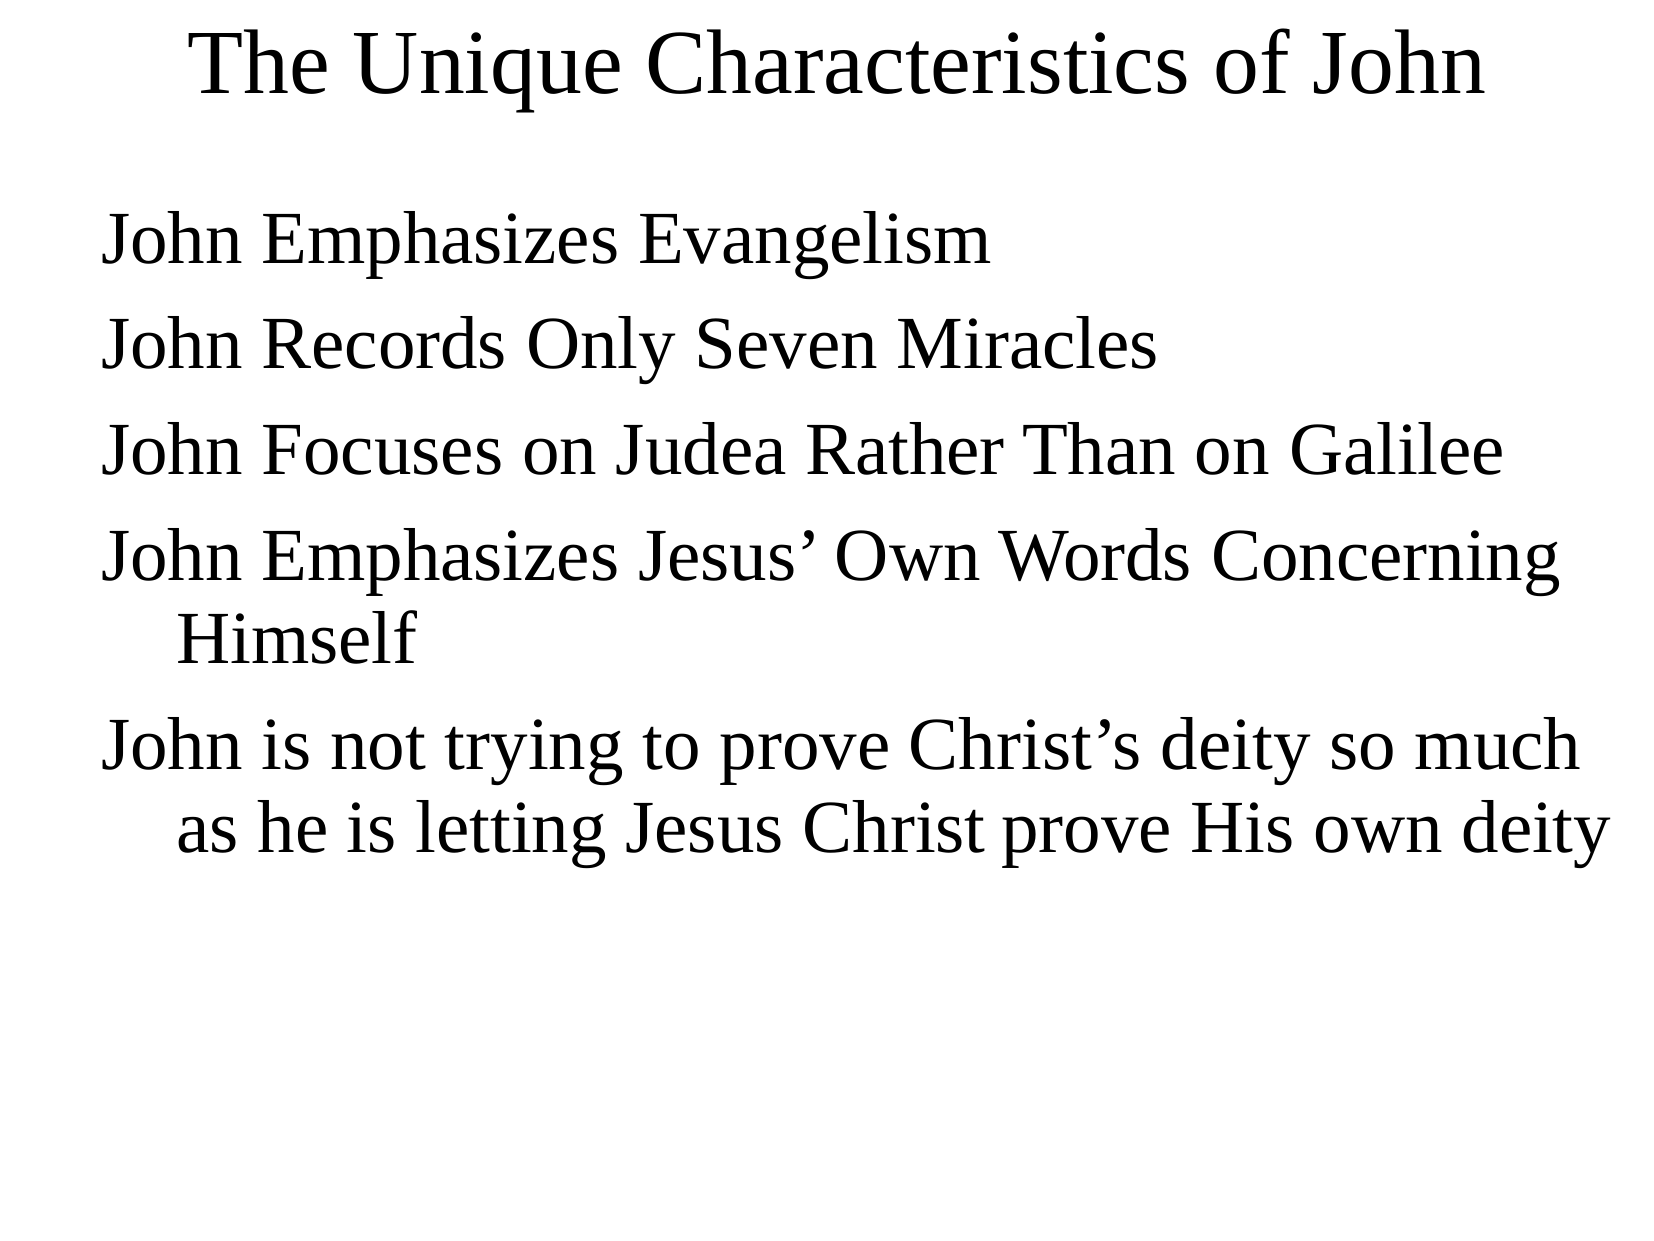

The Unique Characteristics of John
	John Emphasizes Evangelism
	John Records Only Seven Miracles
	John Focuses on Judea Rather Than on Galilee
	John Emphasizes Jesus’ Own Words Concerning 			Himself
	John is not trying to prove Christ’s deity so much 			as he is letting Jesus Christ	prove His own deity